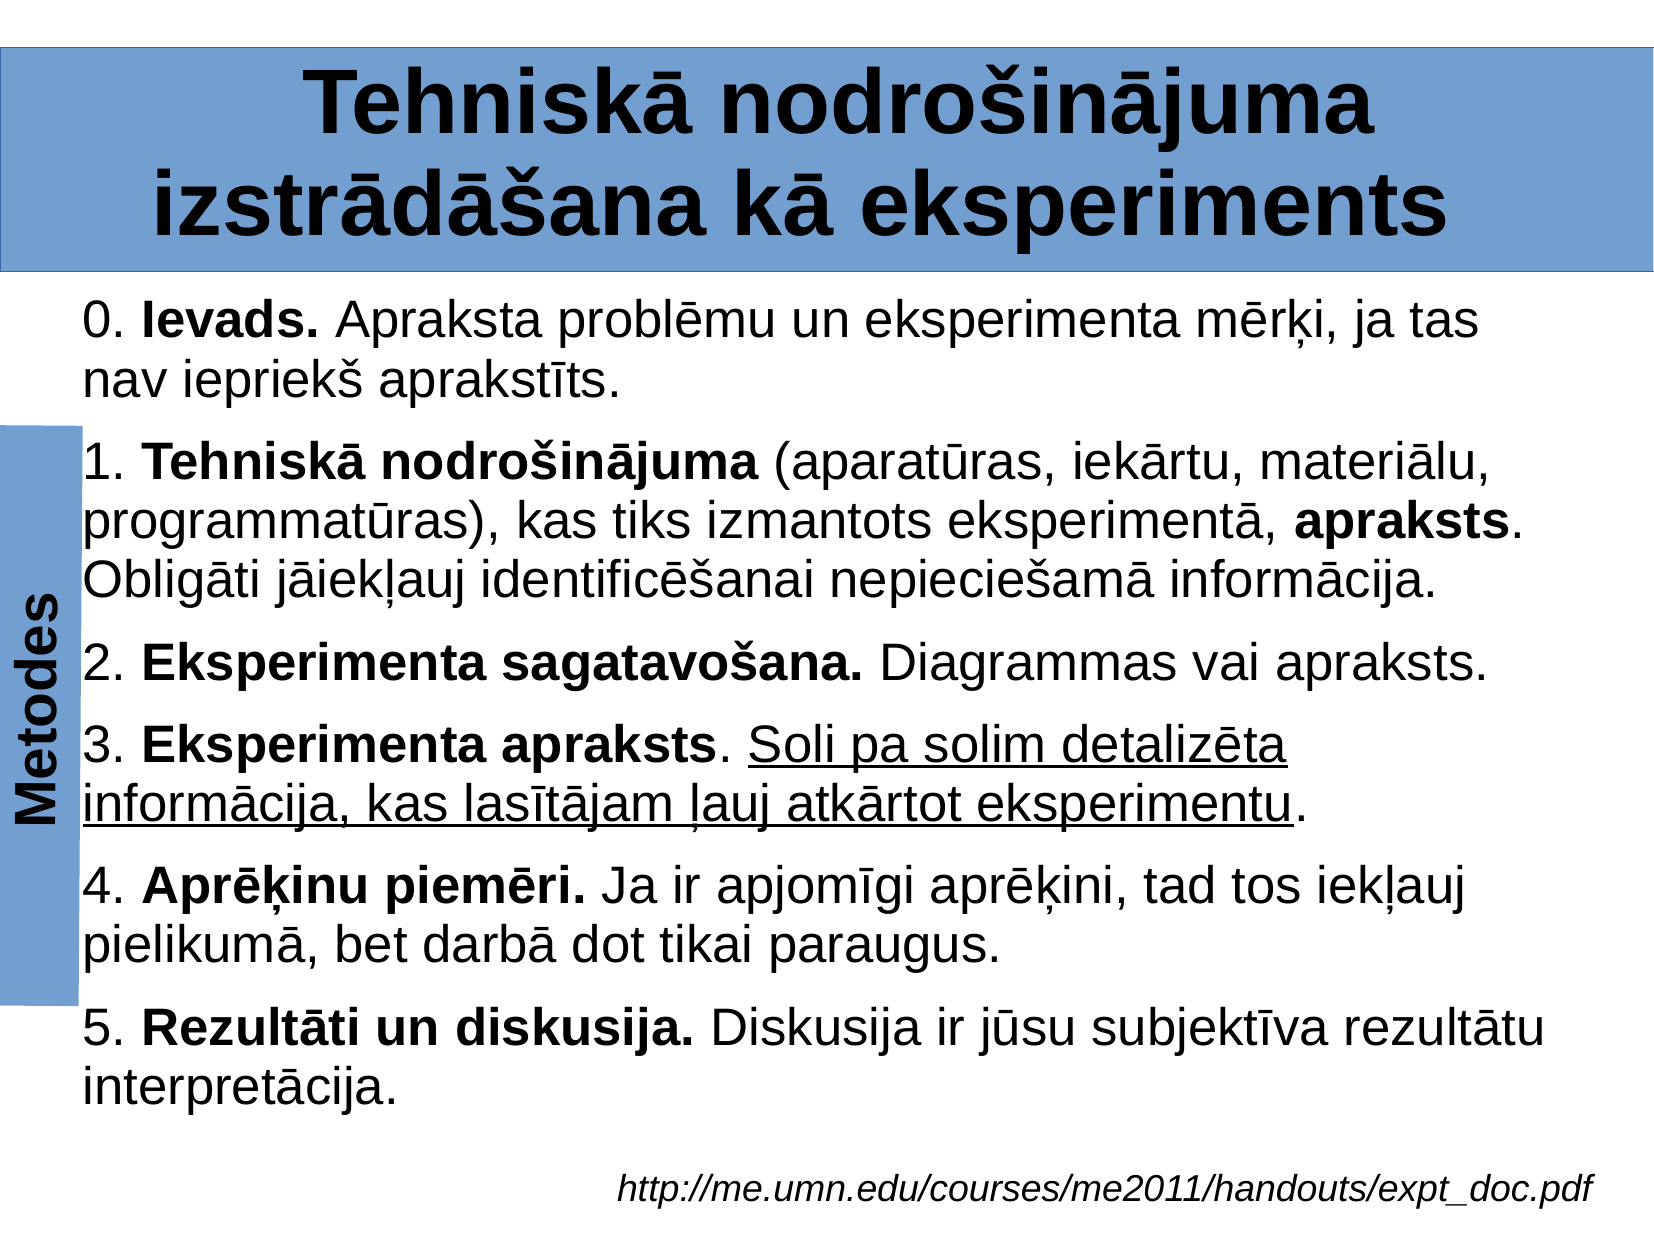

# Tehniskā nodrošinājuma izstrādāšana kā eksperiments
0. Ievads. Apraksta problēmu un eksperimenta mērķi, ja tas nav iepriekš aprakstīts.
1. Tehniskā nodrošinājuma (aparatūras, iekārtu, materiālu, programmatūras), kas tiks izmantots eksperimentā, apraksts. Obligāti jāiekļauj identificēšanai nepieciešamā informācija.
2. Eksperimenta sagatavošana. Diagrammas vai apraksts.
3. Eksperimenta apraksts. Soli pa solim detalizēta informācija, kas lasītājam ļauj atkārtot eksperimentu.
4. Aprēķinu piemēri. Ja ir apjomīgi aprēķini, tad tos iekļauj pielikumā, bet darbā dot tikai paraugus.
5. Rezultāti un diskusija. Diskusija ir jūsu subjektīva rezultātu interpretācija.
 Metodes
http://me.umn.edu/courses/me2011/handouts/expt_doc.pdf